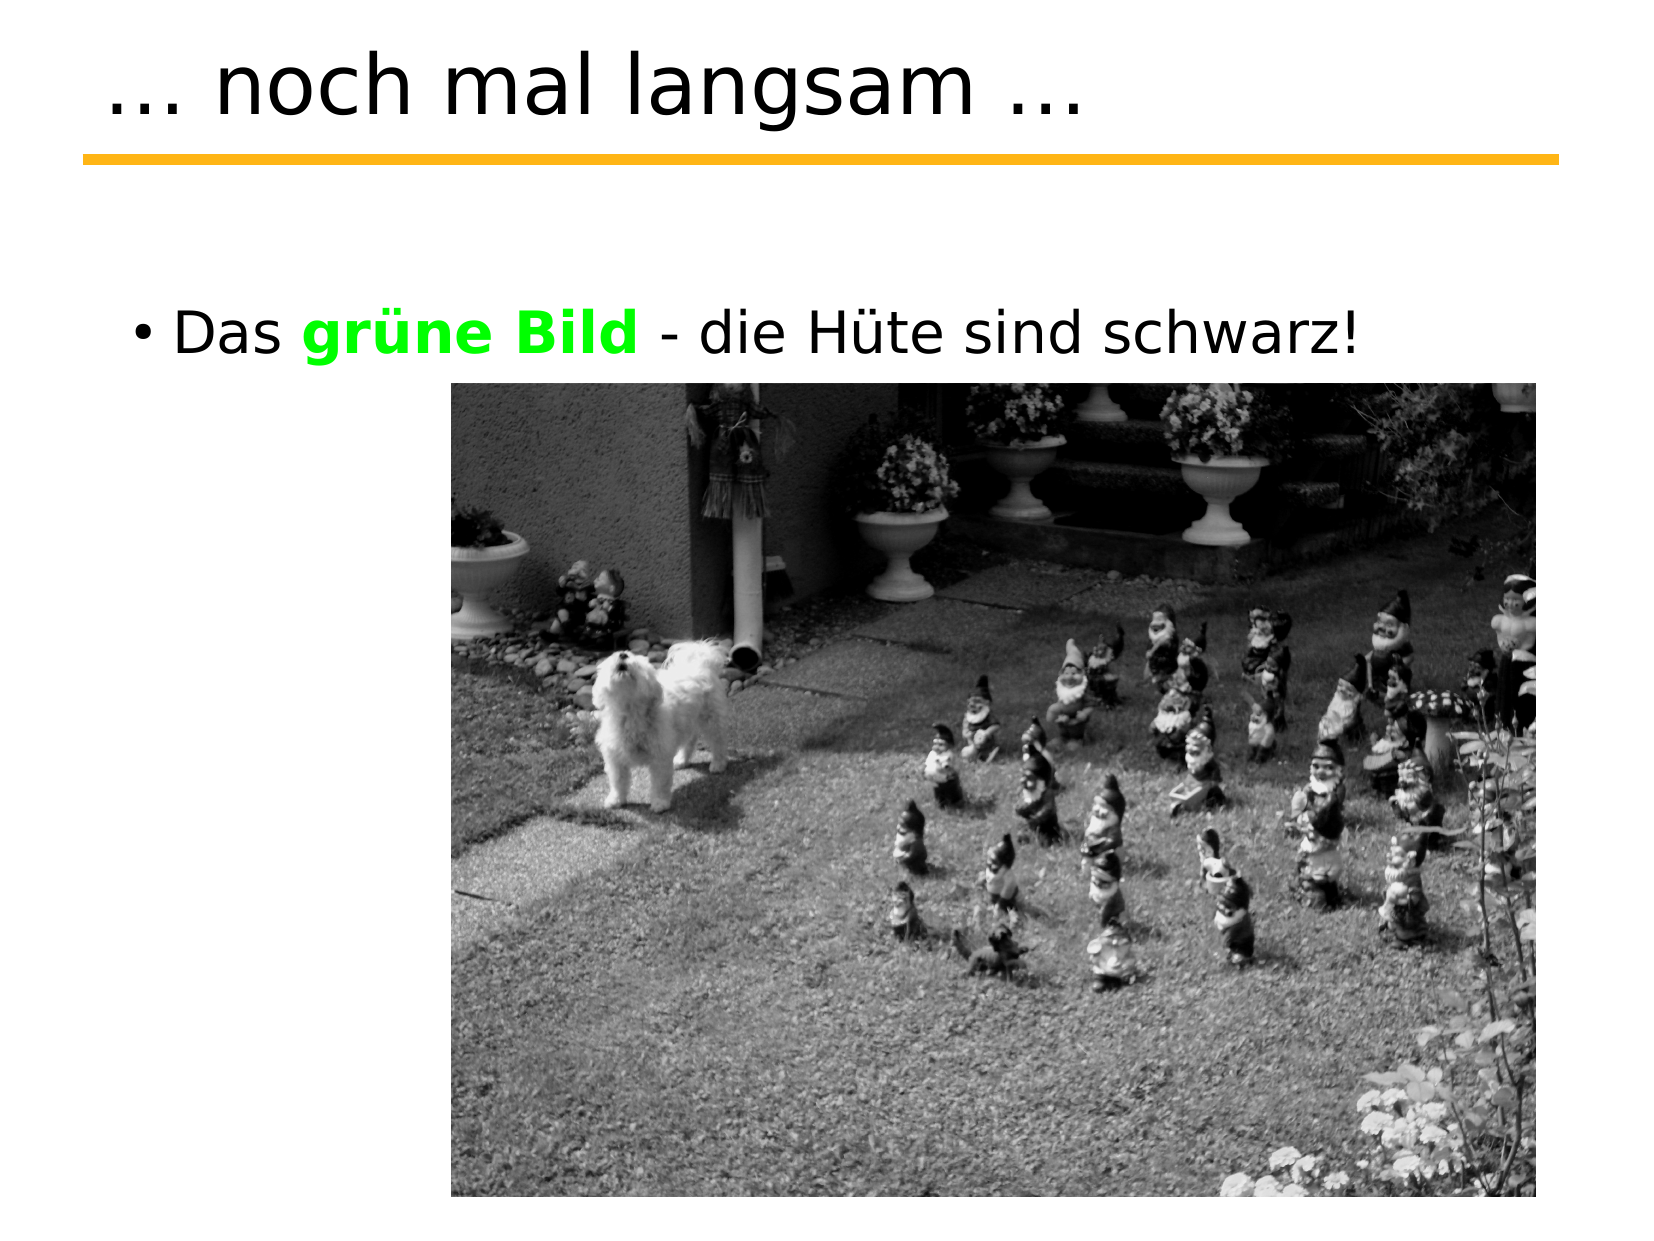

# … noch mal langsam …
 Das grüne Bild - die Hüte sind schwarz!